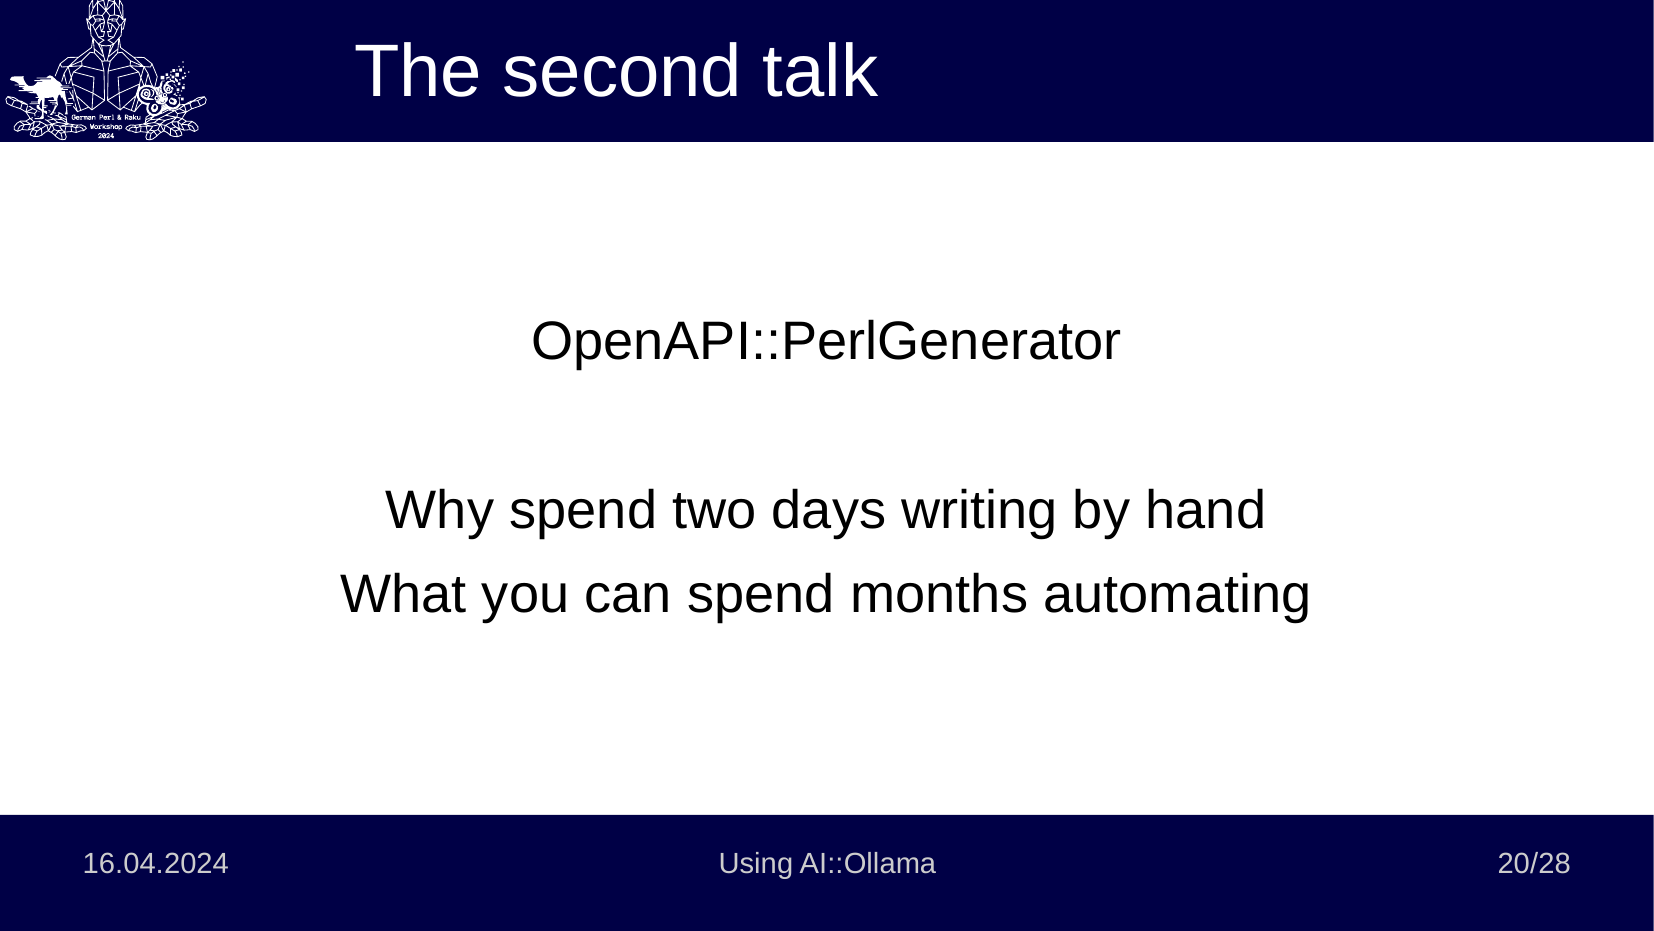

# The second talk
OpenAPI::PerlGenerator
Why spend two days writing by hand
What you can spend months automating
08. März 2019
20